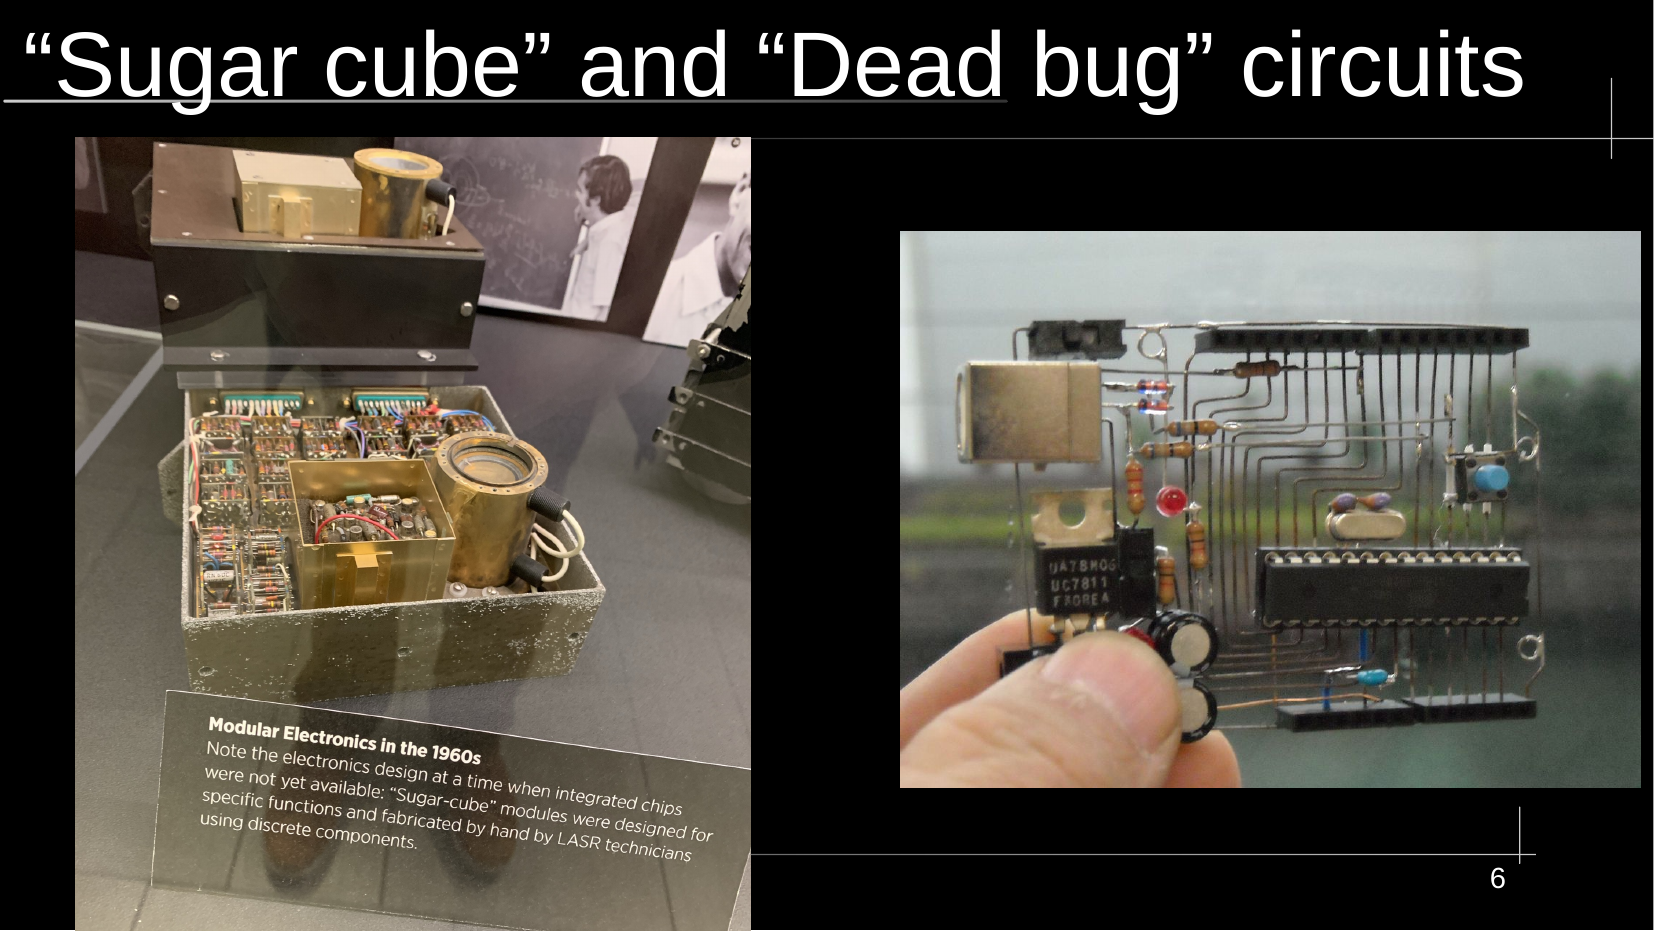

# “Sugar cube” and “Dead bug” circuits
6